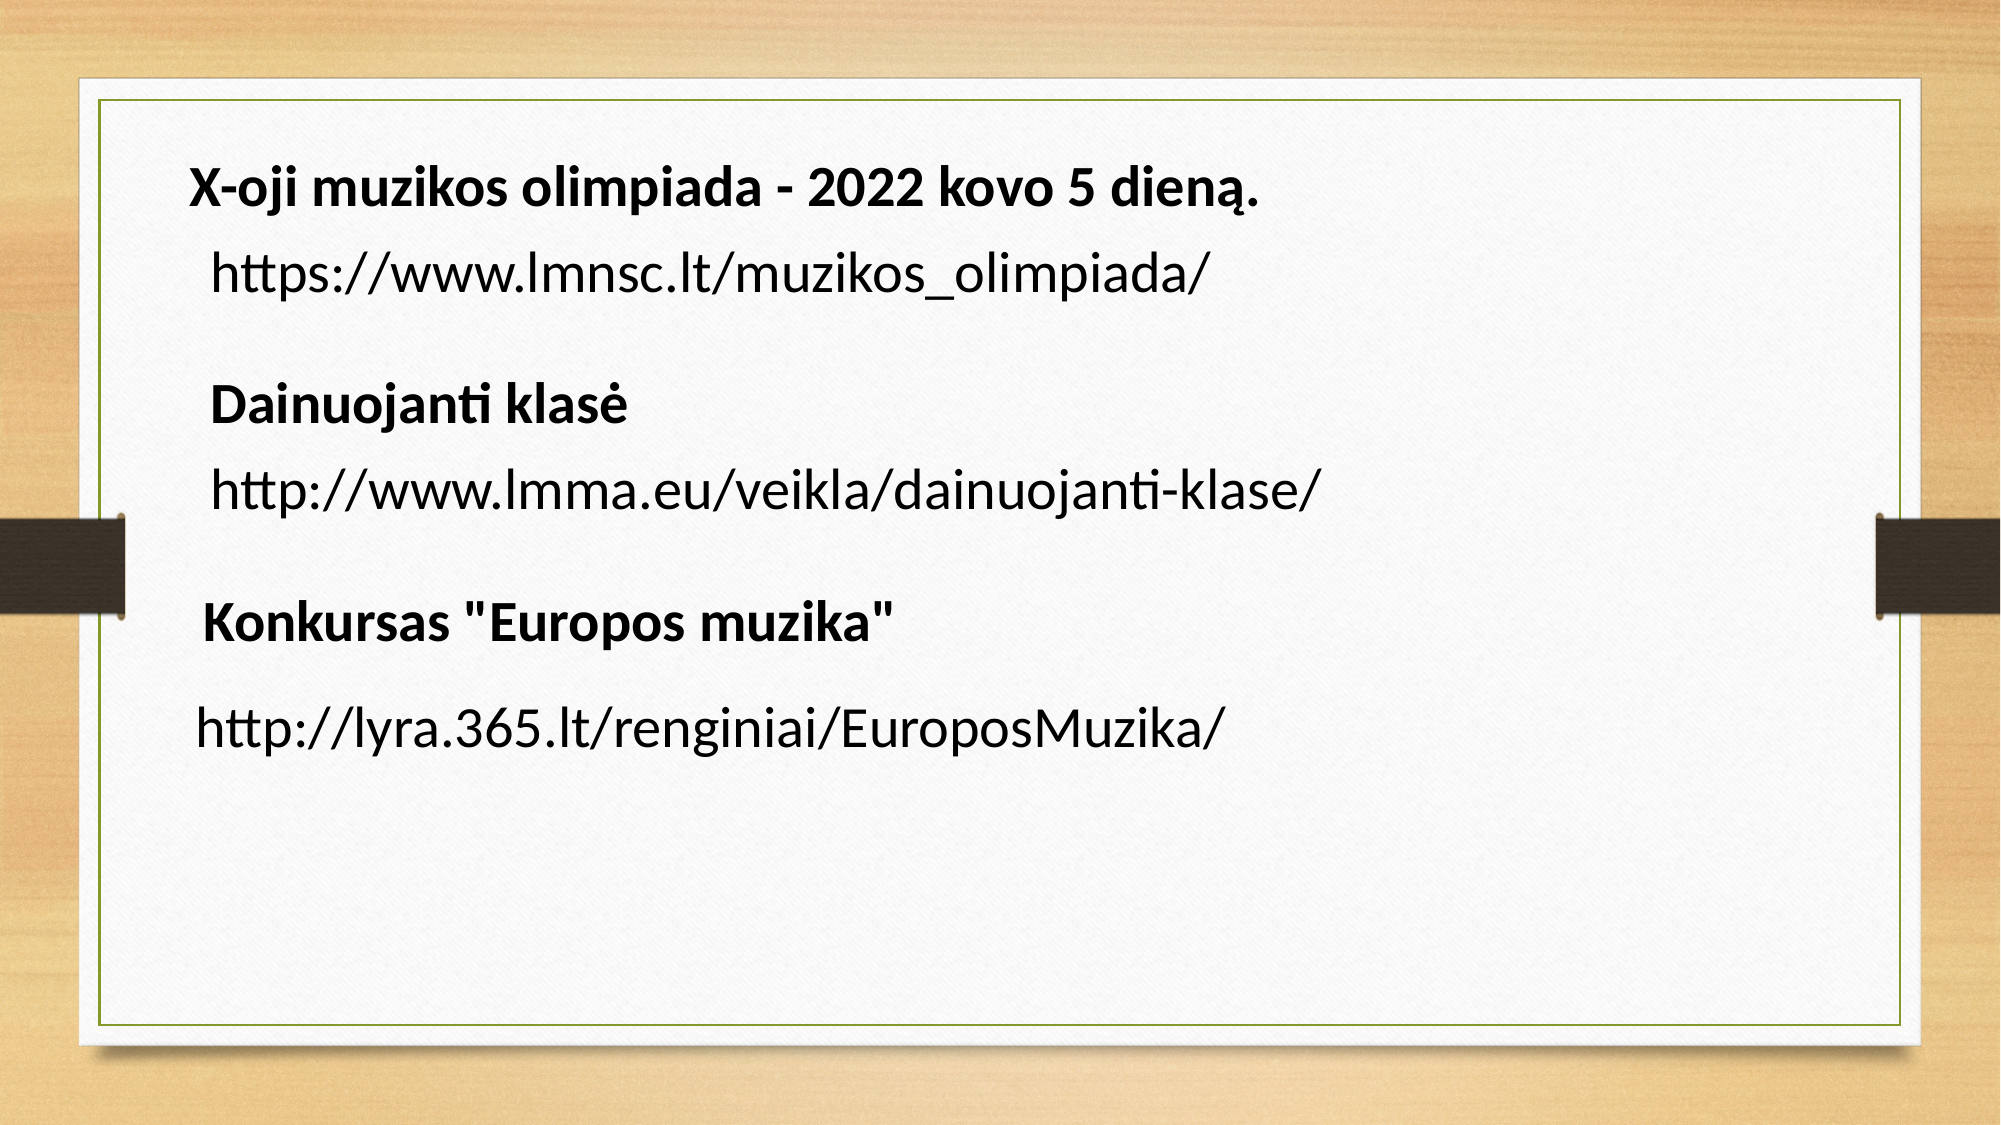

X-oji muzikos olimpiada - 2022 kovo 5 dieną.
https://www.lmnsc.lt/muzikos_olimpiada/
Dainuojanti klasė
http://www.lmma.eu/veikla/dainuojanti-klase/
 Konkursas "Europos muzika"
http://lyra.365.lt/renginiai/EuroposMuzika/